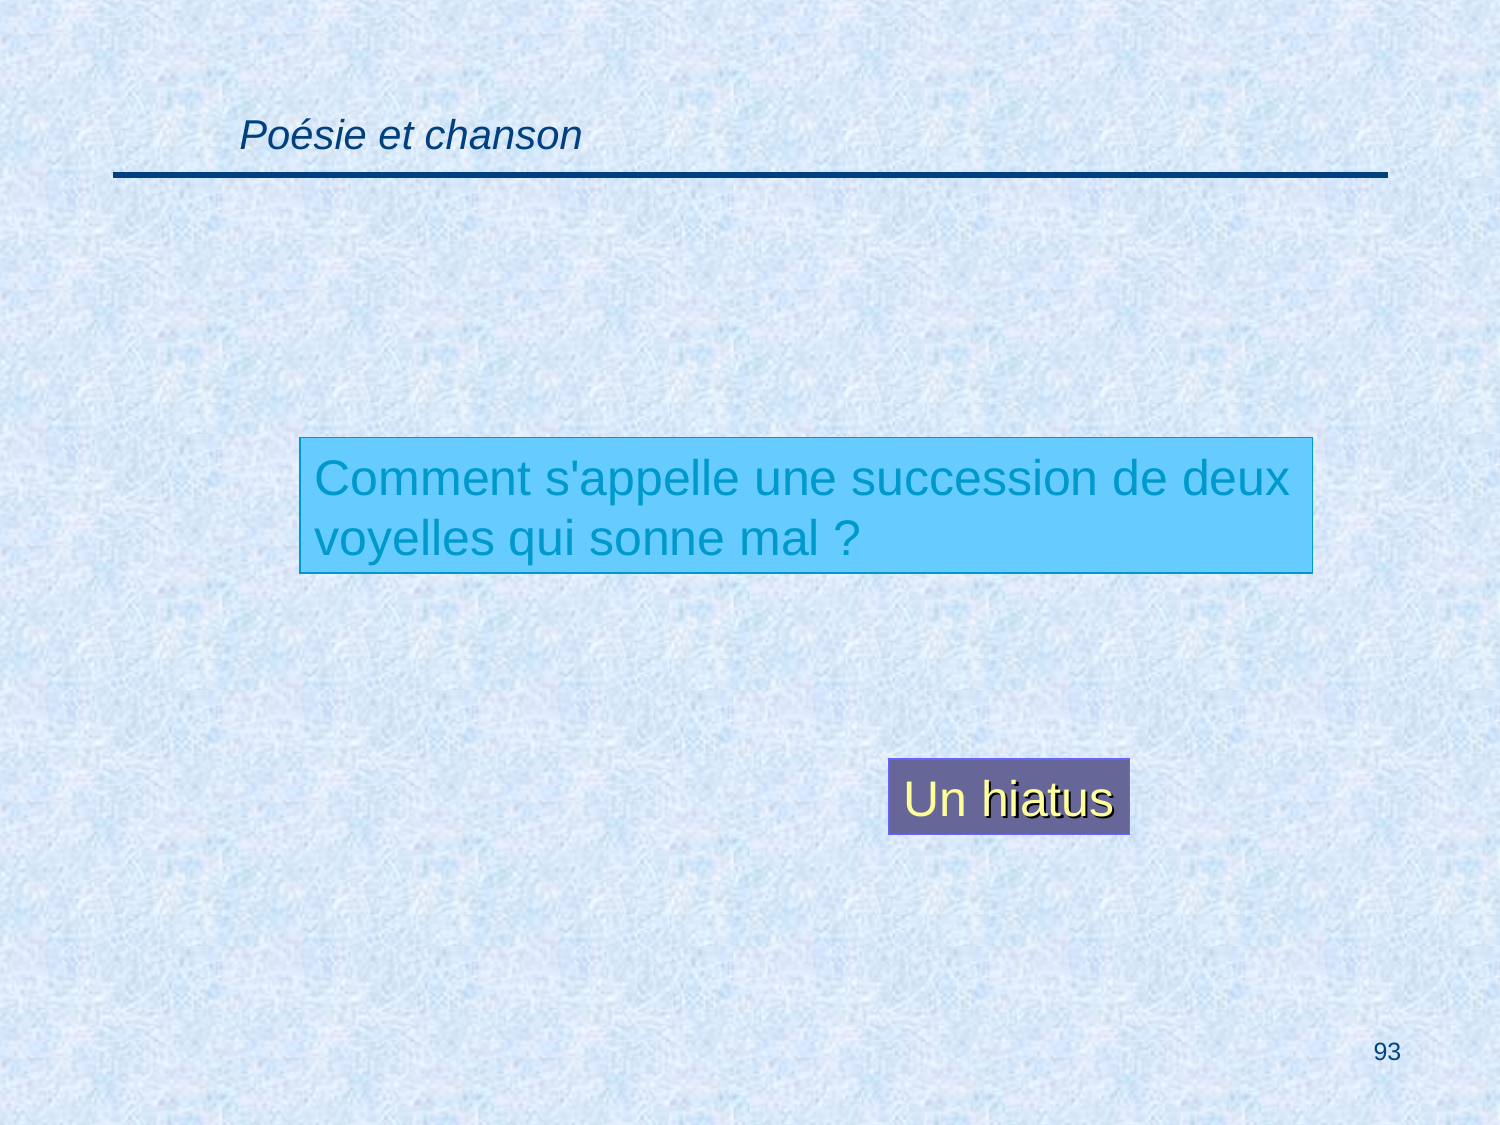

Poésie et chanson
Comment s'appelle une succession de deux voyelles qui sonne mal ?
Un hiatus
93